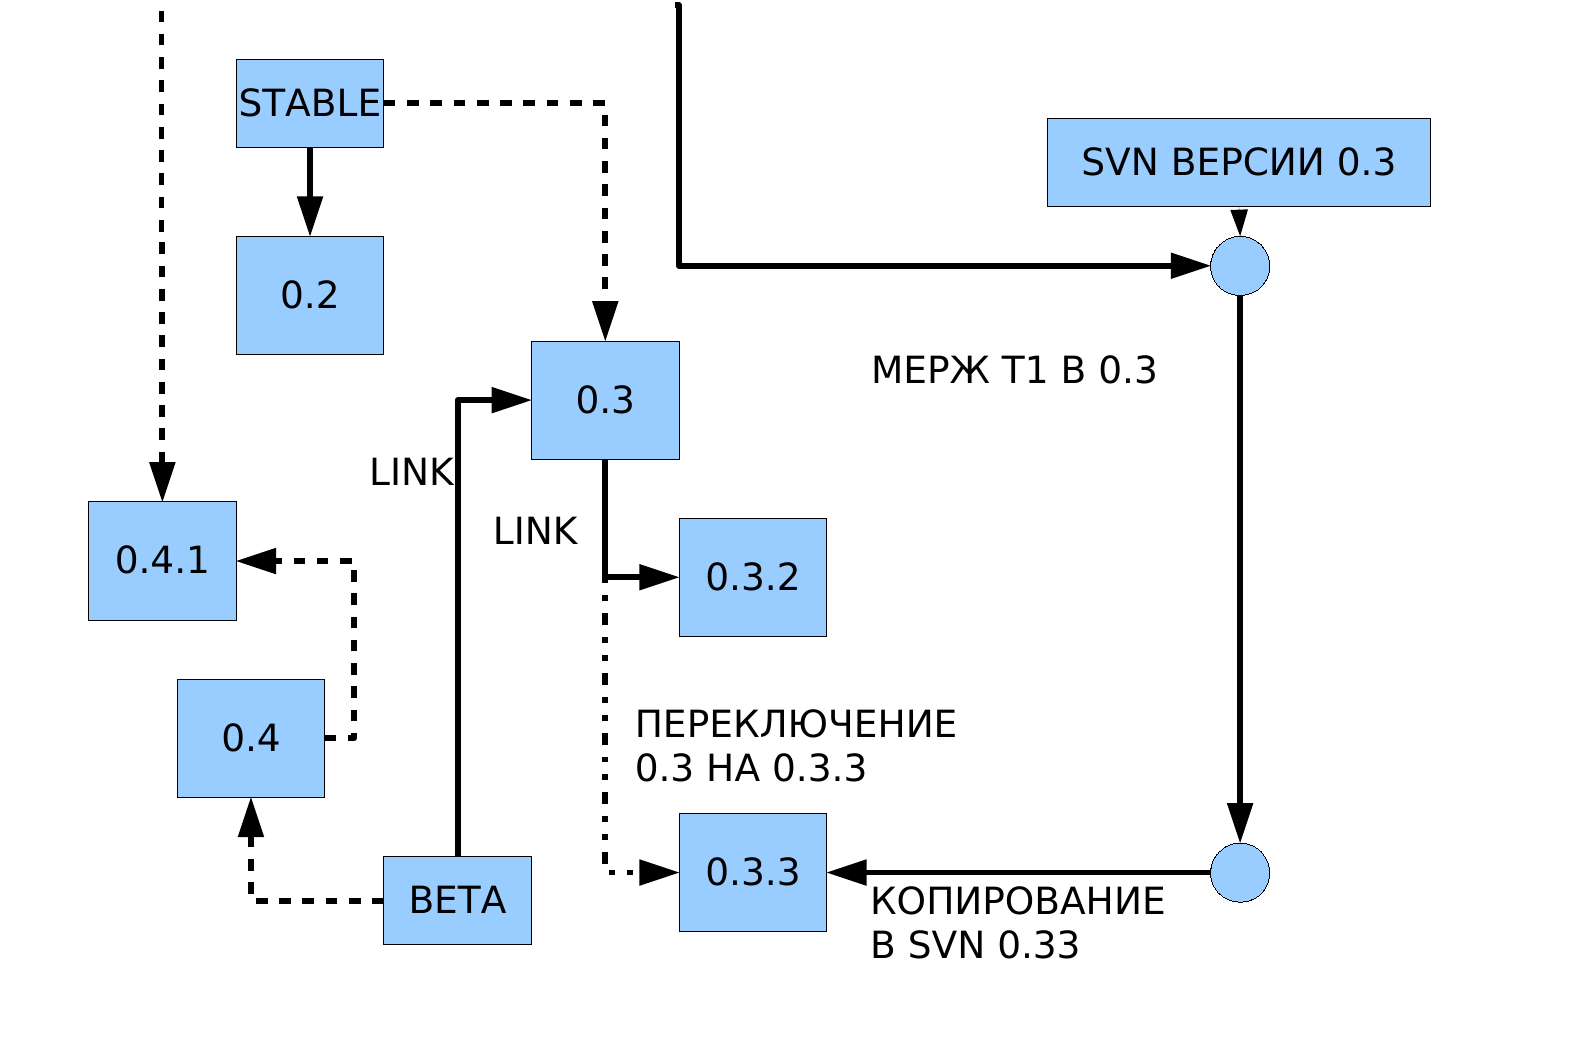

STABLE
SVN ВЕРСИИ 0.3
0.2
0.3
МЕРЖ Т1 В 0.3
LINK
0.4.1
LINK
0.3.2
0.4
ПЕРЕКЛЮЧЕНИЕ
0.3 НА 0.3.3
0.3.3
BETA
КОПИРОВАНИЕ
В SVN 0.33